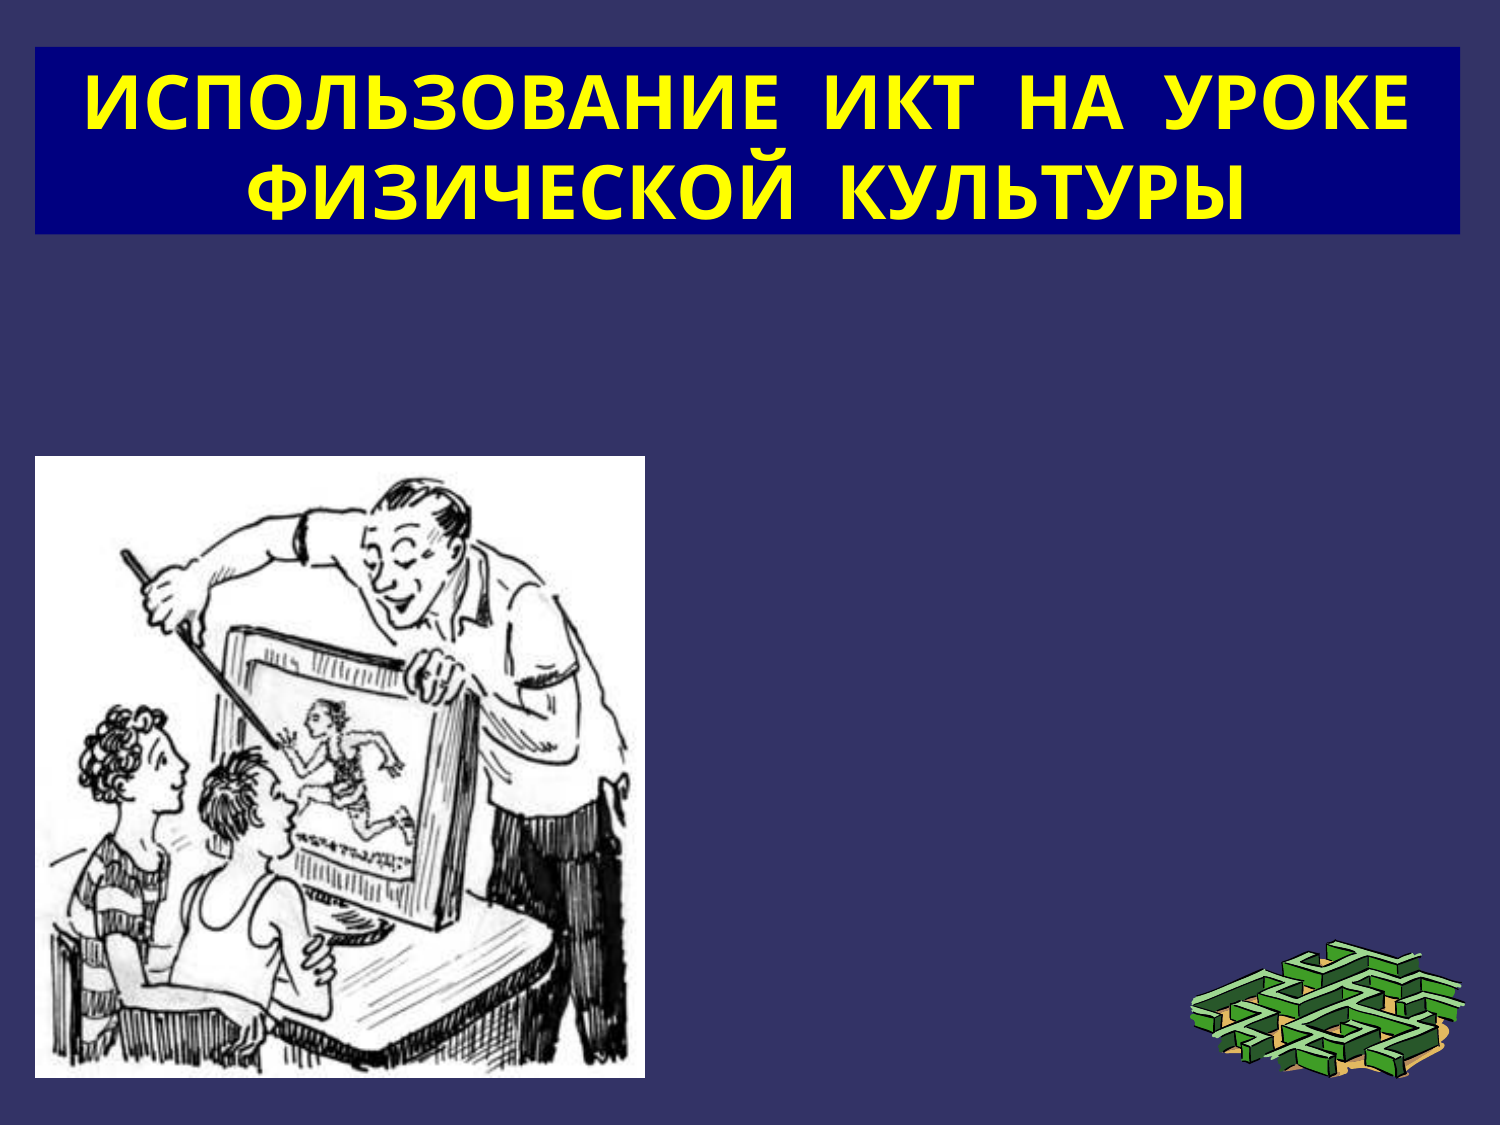

# ИСПОЛЬЗОВАНИЕ ИКТ НА УРОКЕ ФИЗИЧЕСКОЙ КУЛЬТУРЫ